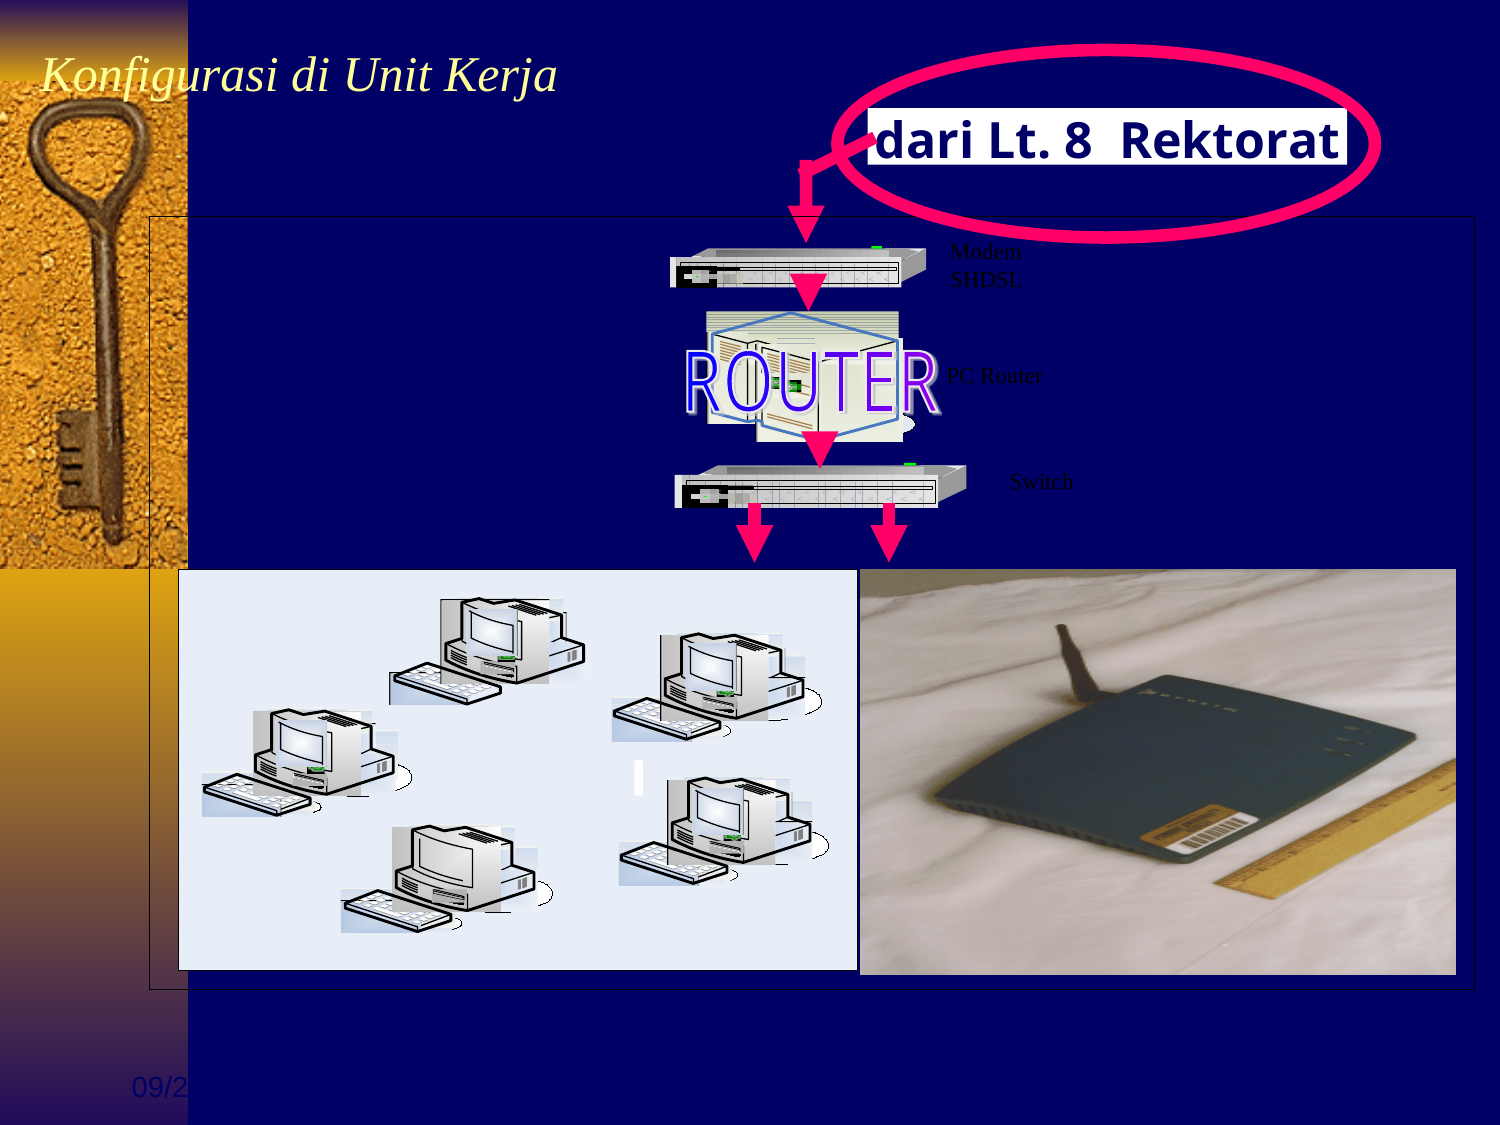

# Konfigurasi di Unit Kerja
dari Lt. 8 Rektorat
Modem
SHDSL
PC Router
Switch
ROUTER